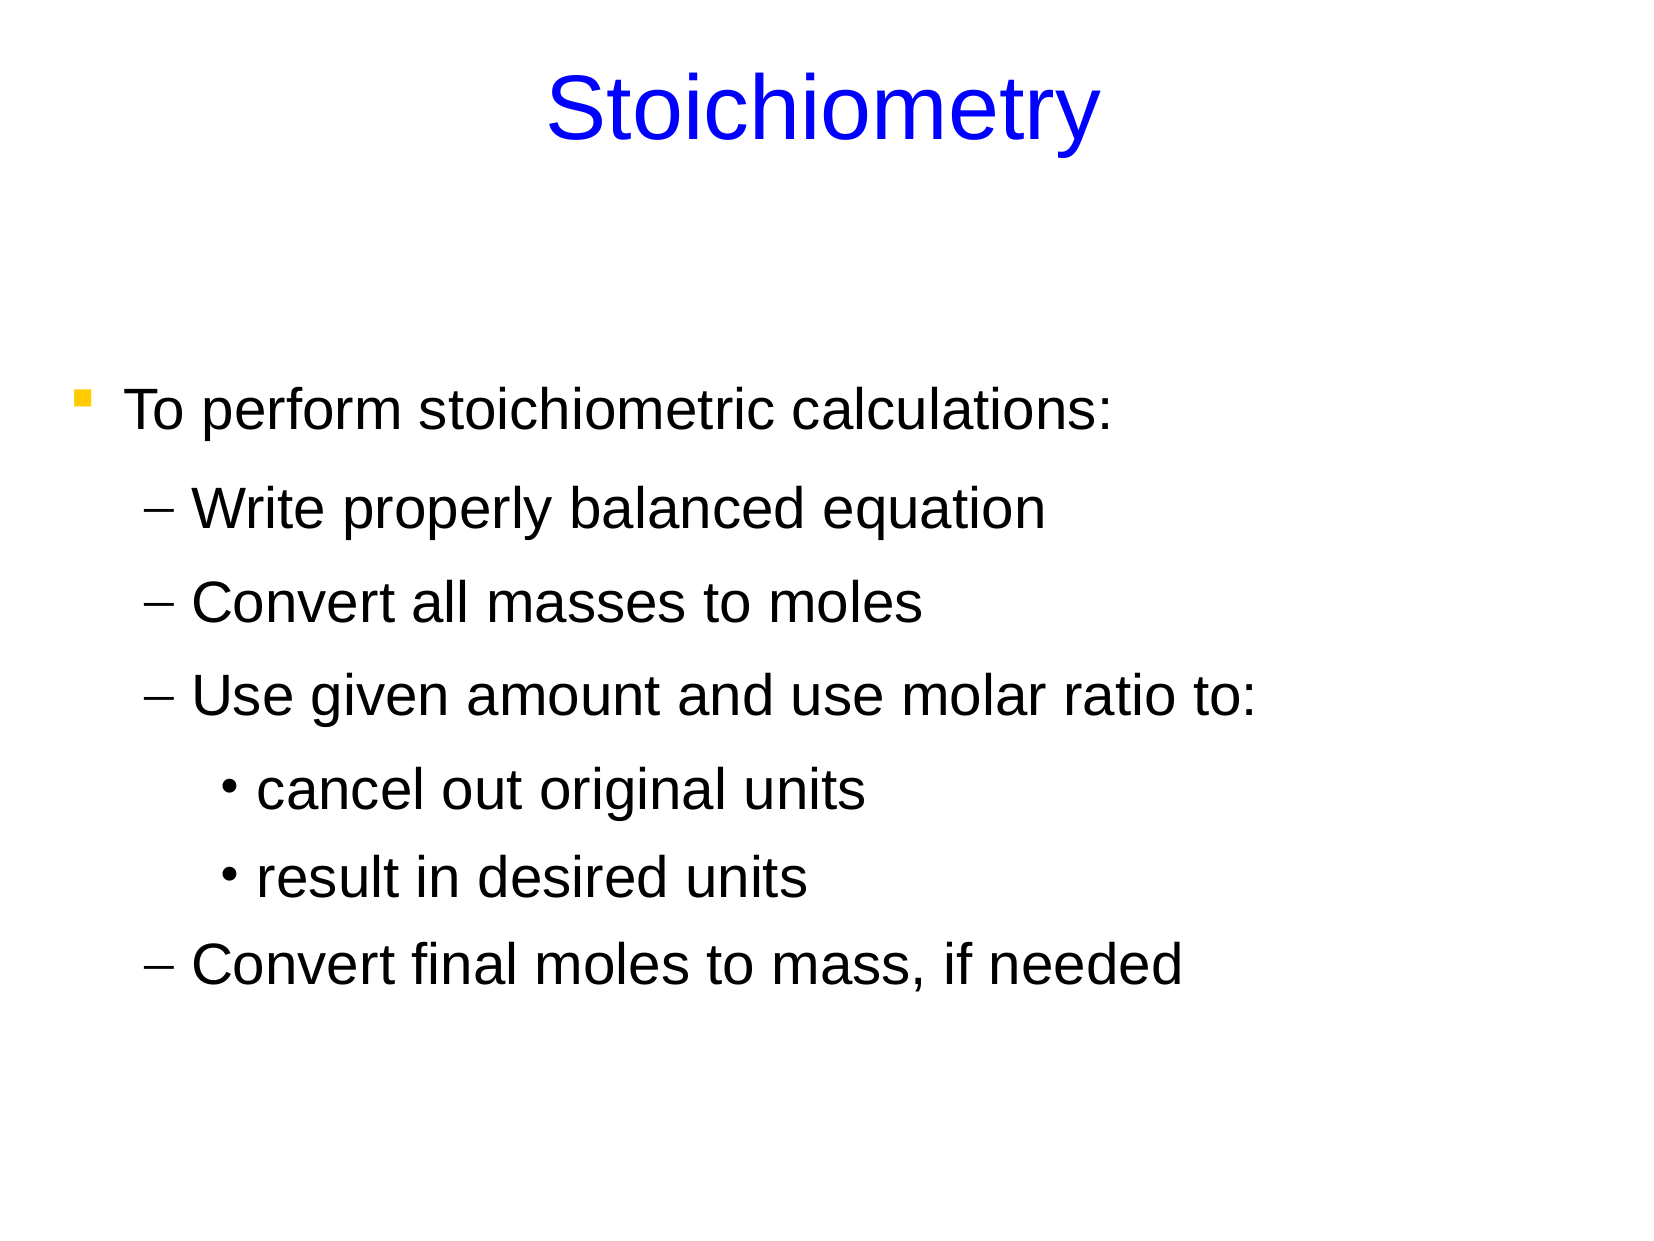

# Stoichiometry
To perform stoichiometric calculations:
Write properly balanced equation
Convert all masses to moles
Use given amount and use molar ratio to:
cancel out original units
result in desired units
Convert final moles to mass, if needed